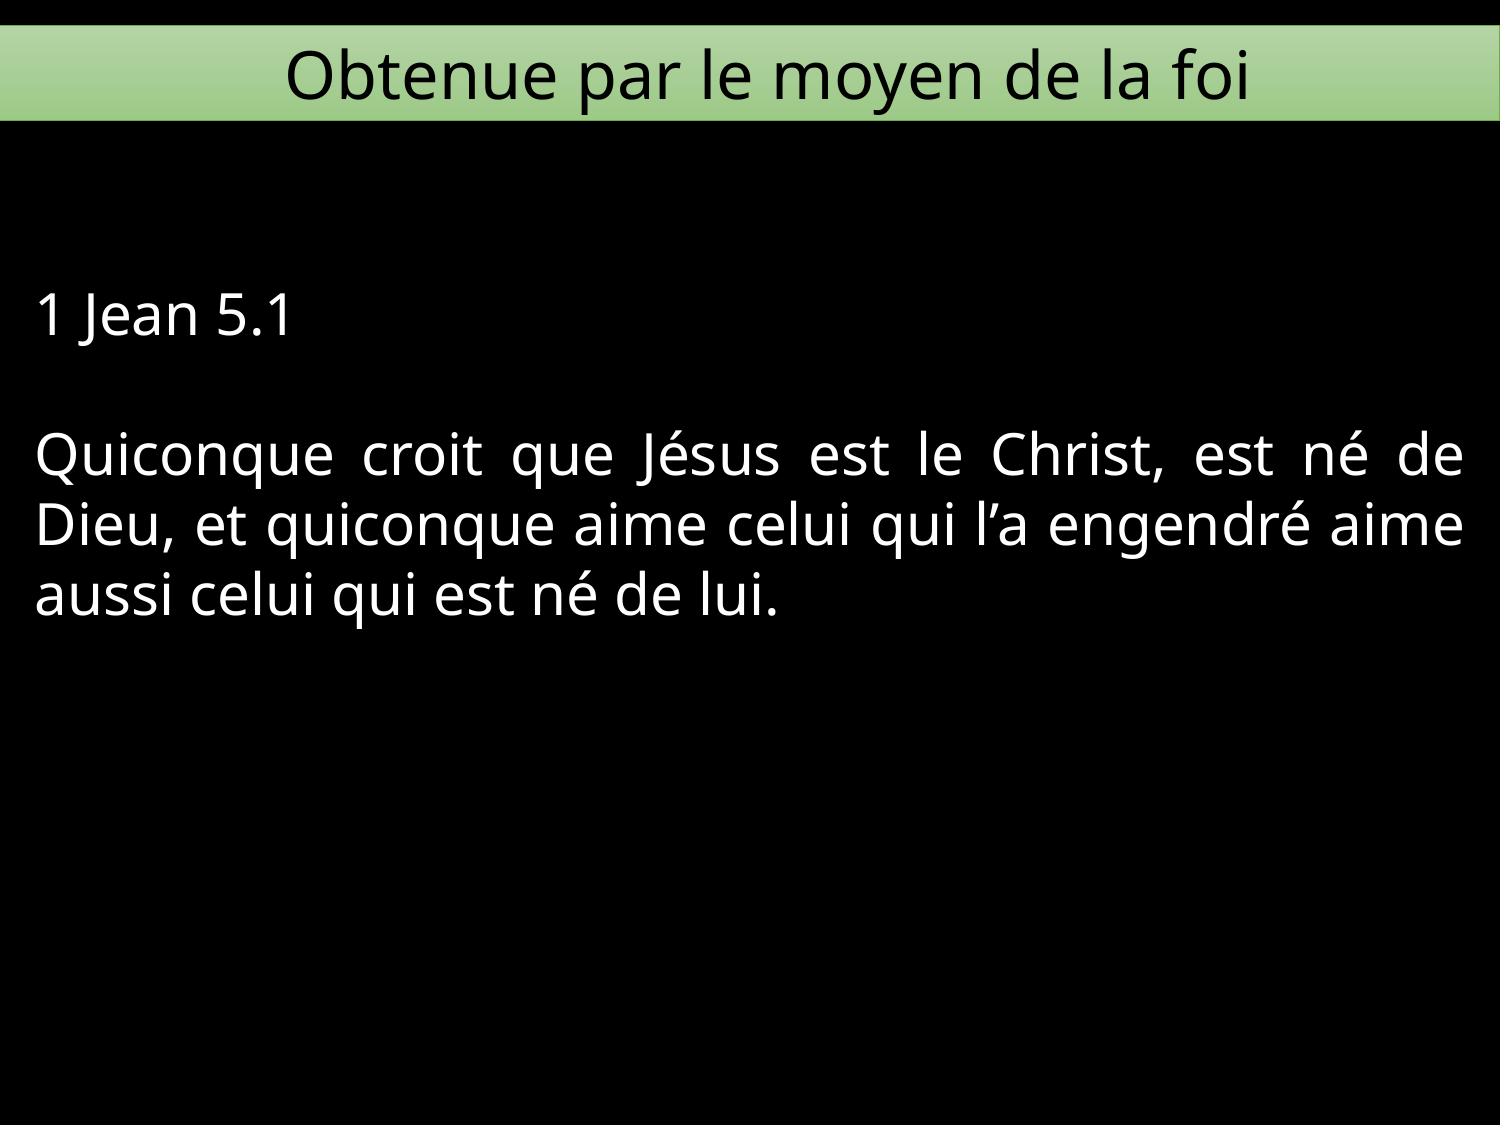

Obtenue par le moyen de la foi
1 Jean 5.1
Quiconque croit que Jésus est le Christ, est né de Dieu, et quiconque aime celui qui l’a engendré aime aussi celui qui est né de lui.